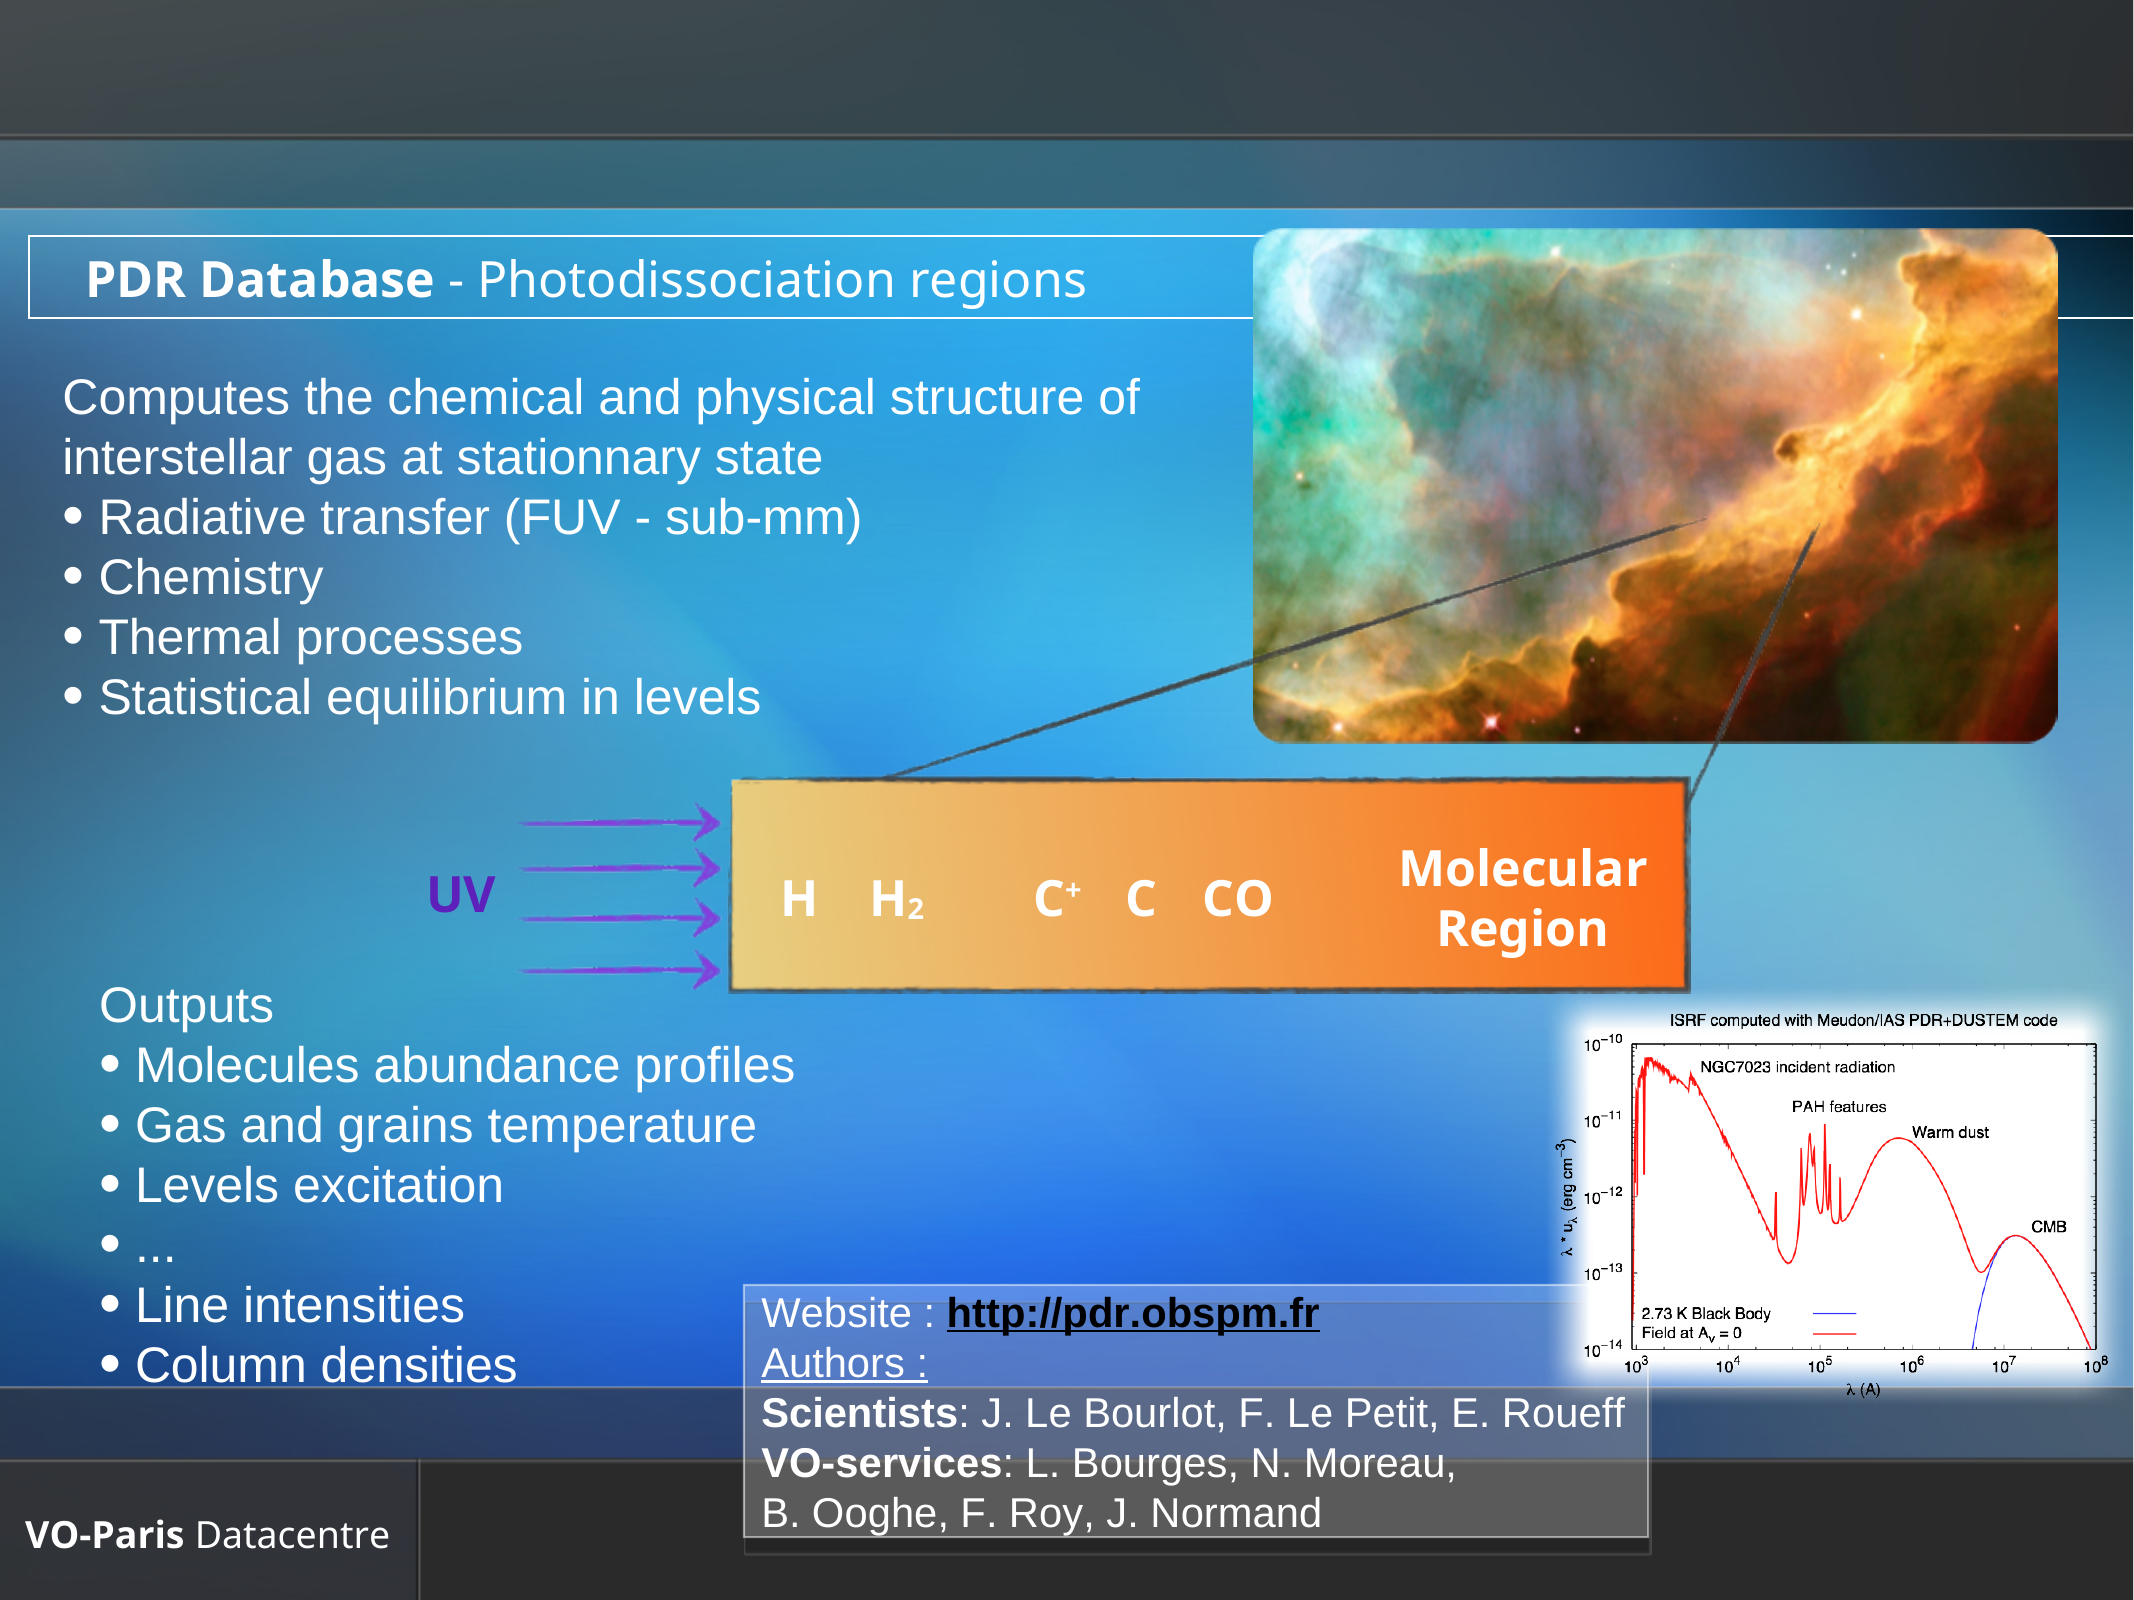

PDR Database - Photodissociation regions
Computes the chemical and physical structure of interstellar gas at stationnary state
 Radiative transfer (FUV - sub-mm)
 Chemistry
 Thermal processes
 Statistical equilibrium in levels
Molecular
Region
UV
H
H2
C+
C
CO
Outputs
 Molecules abundance profiles
 Gas and grains temperature
 Levels excitation
 ...
 Line intensities
 Column densities
Website : http://pdr.obspm.fr
Authors :
Scientists: J. Le Bourlot, F. Le Petit, E. Roueff
VO-services: L. Bourges, N. Moreau,
B. Ooghe, F. Roy, J. Normand
VO-Paris Datacentre